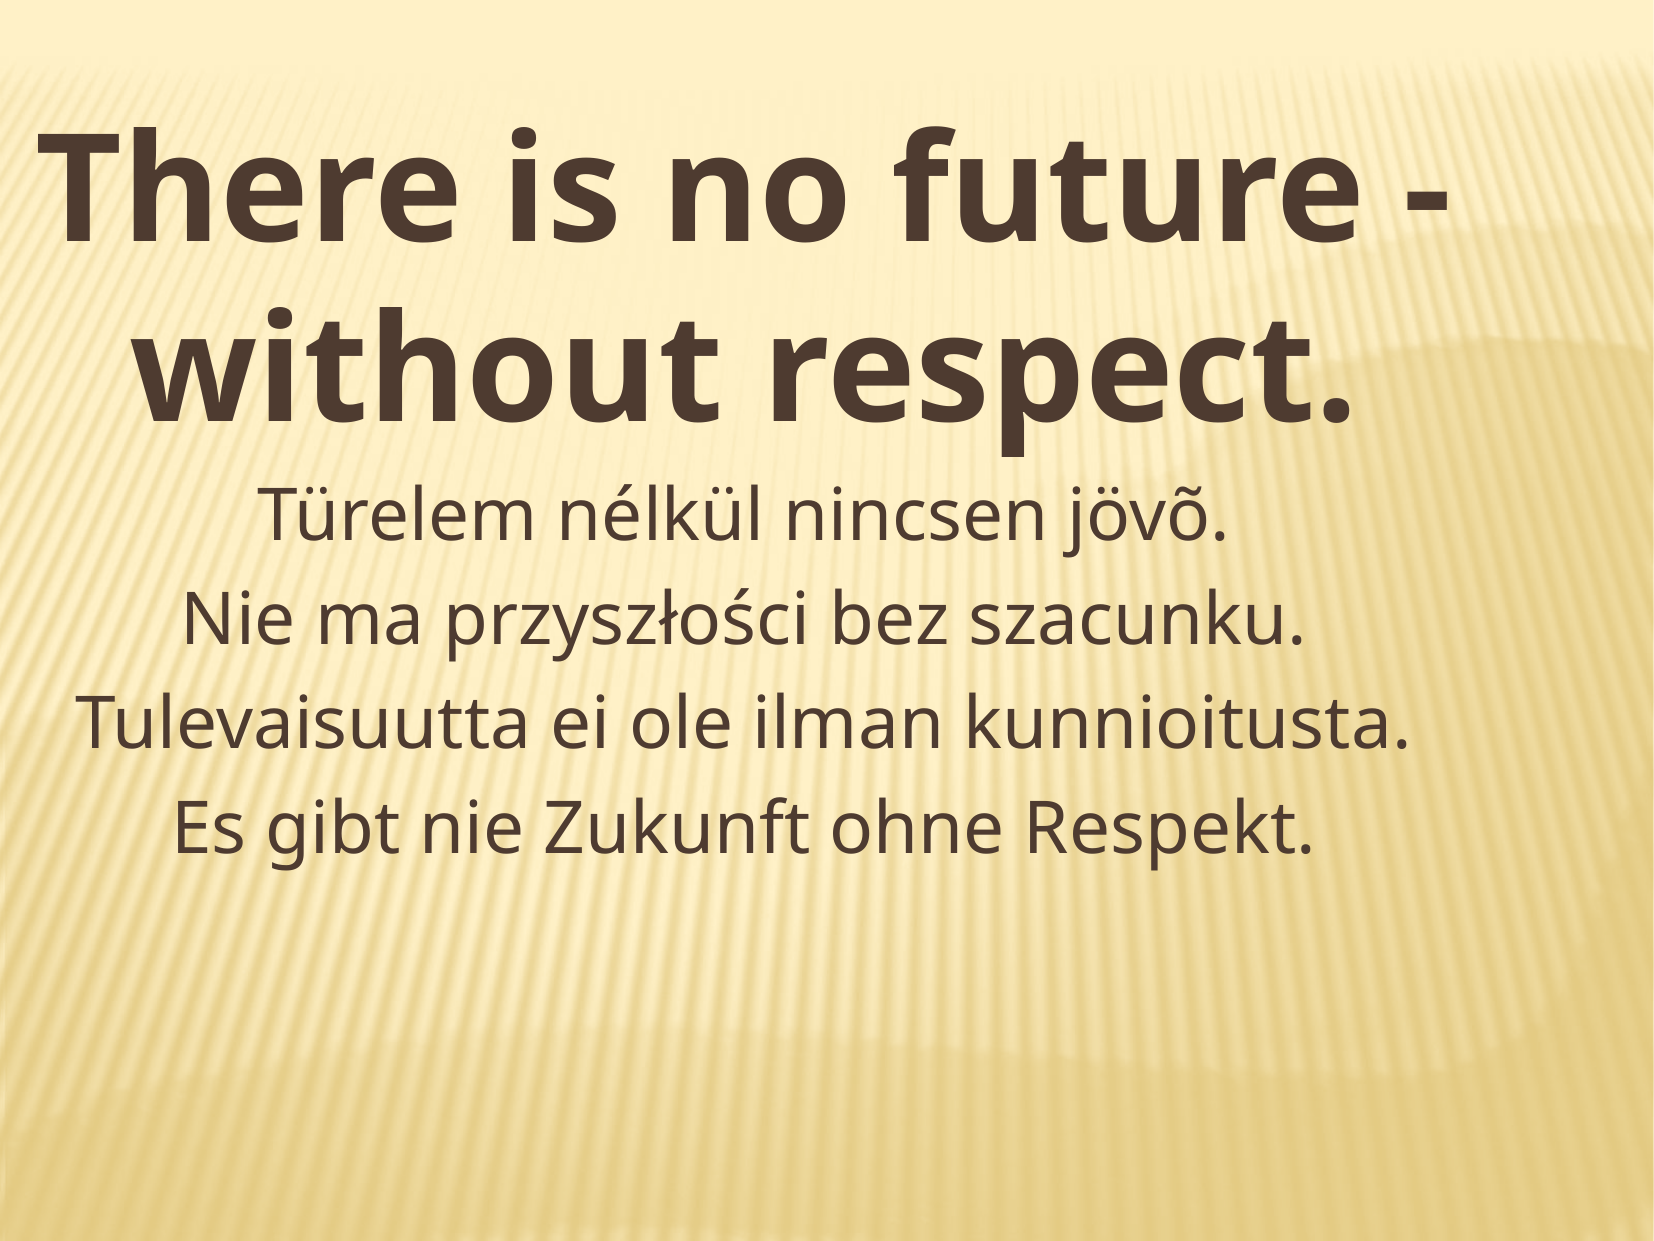

# There is no future - without respect.
Türelem nélkül nincsen jövõ.
Nie ma przyszłości bez szacunku.
Tulevaisuutta ei ole ilman kunnioitusta.
Es gibt nie Zukunft ohne Respekt.